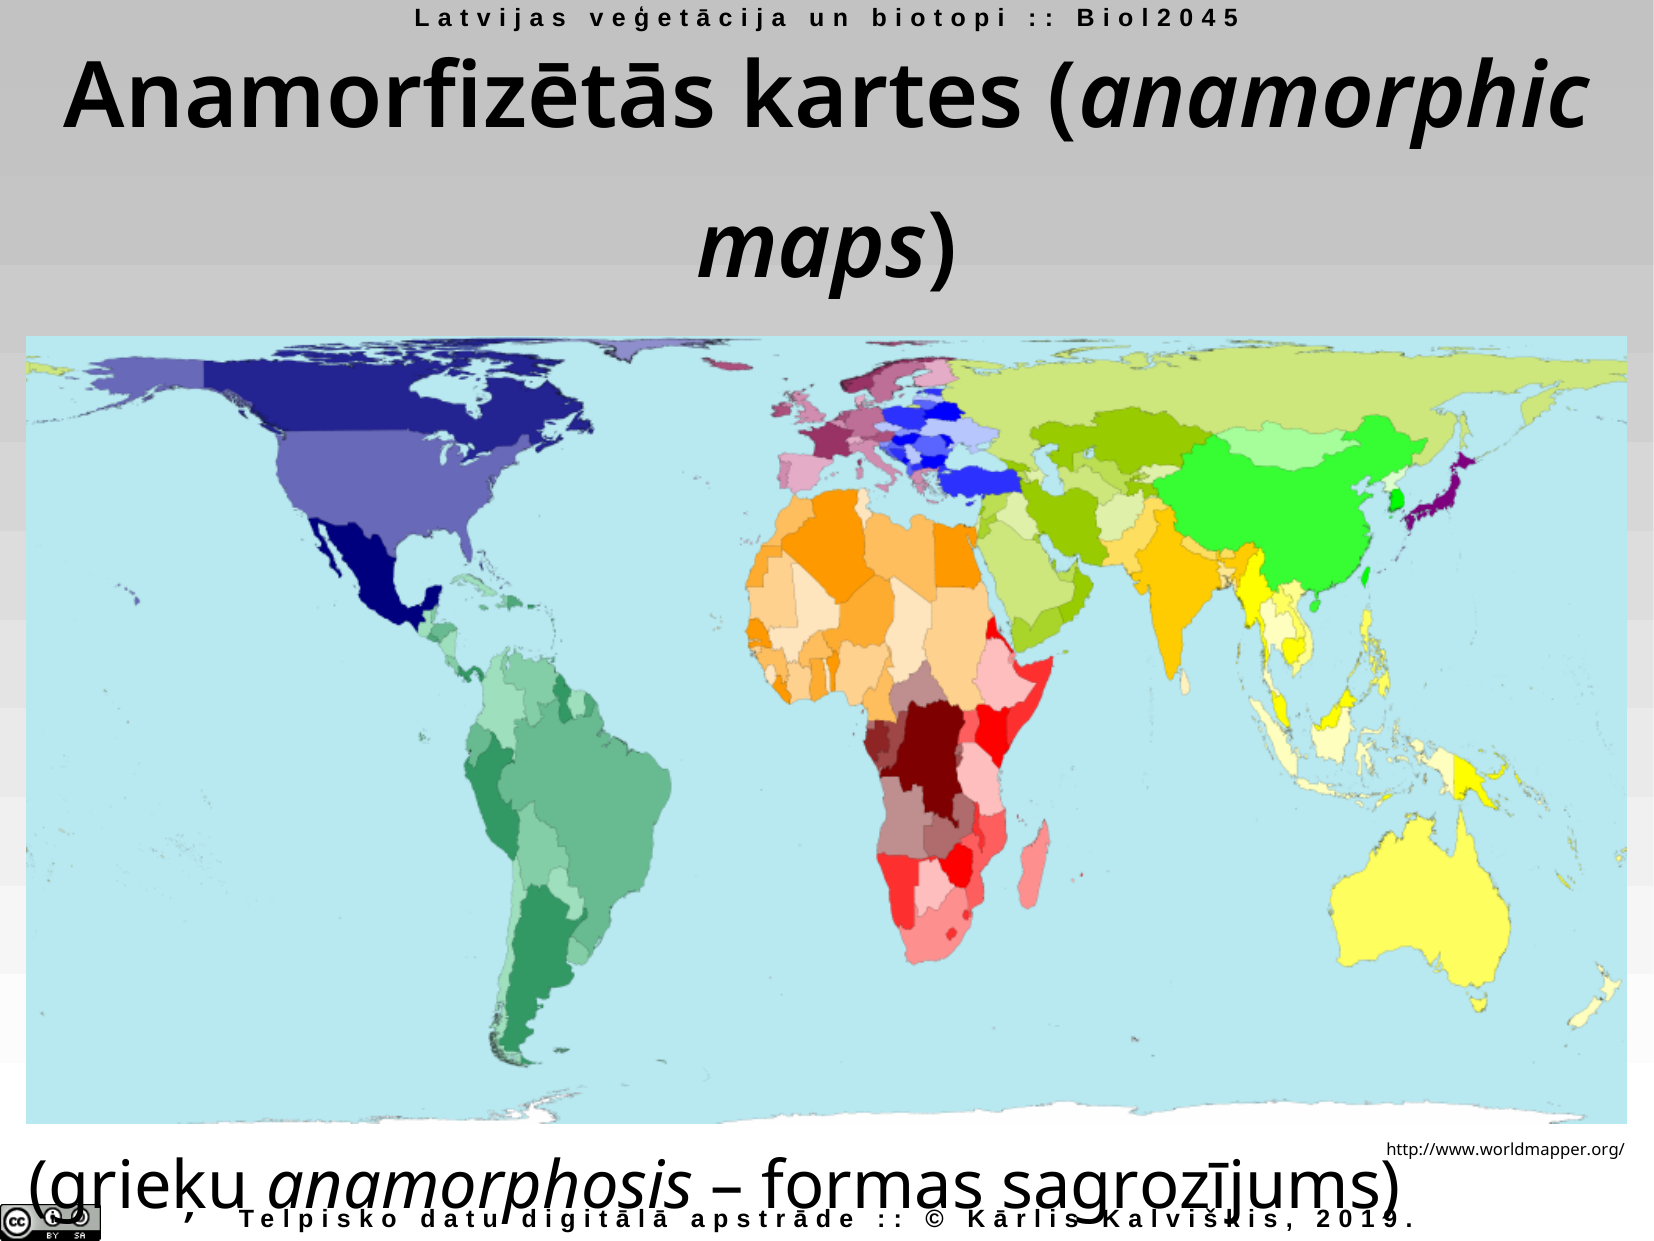

# Anamorfizētās kartes (anamorphic maps) (pamatkarte ar nesagrozītām platībām)
(grieķu anamorphosis – formas sagrozījums)
http://www.worldmapper.org/